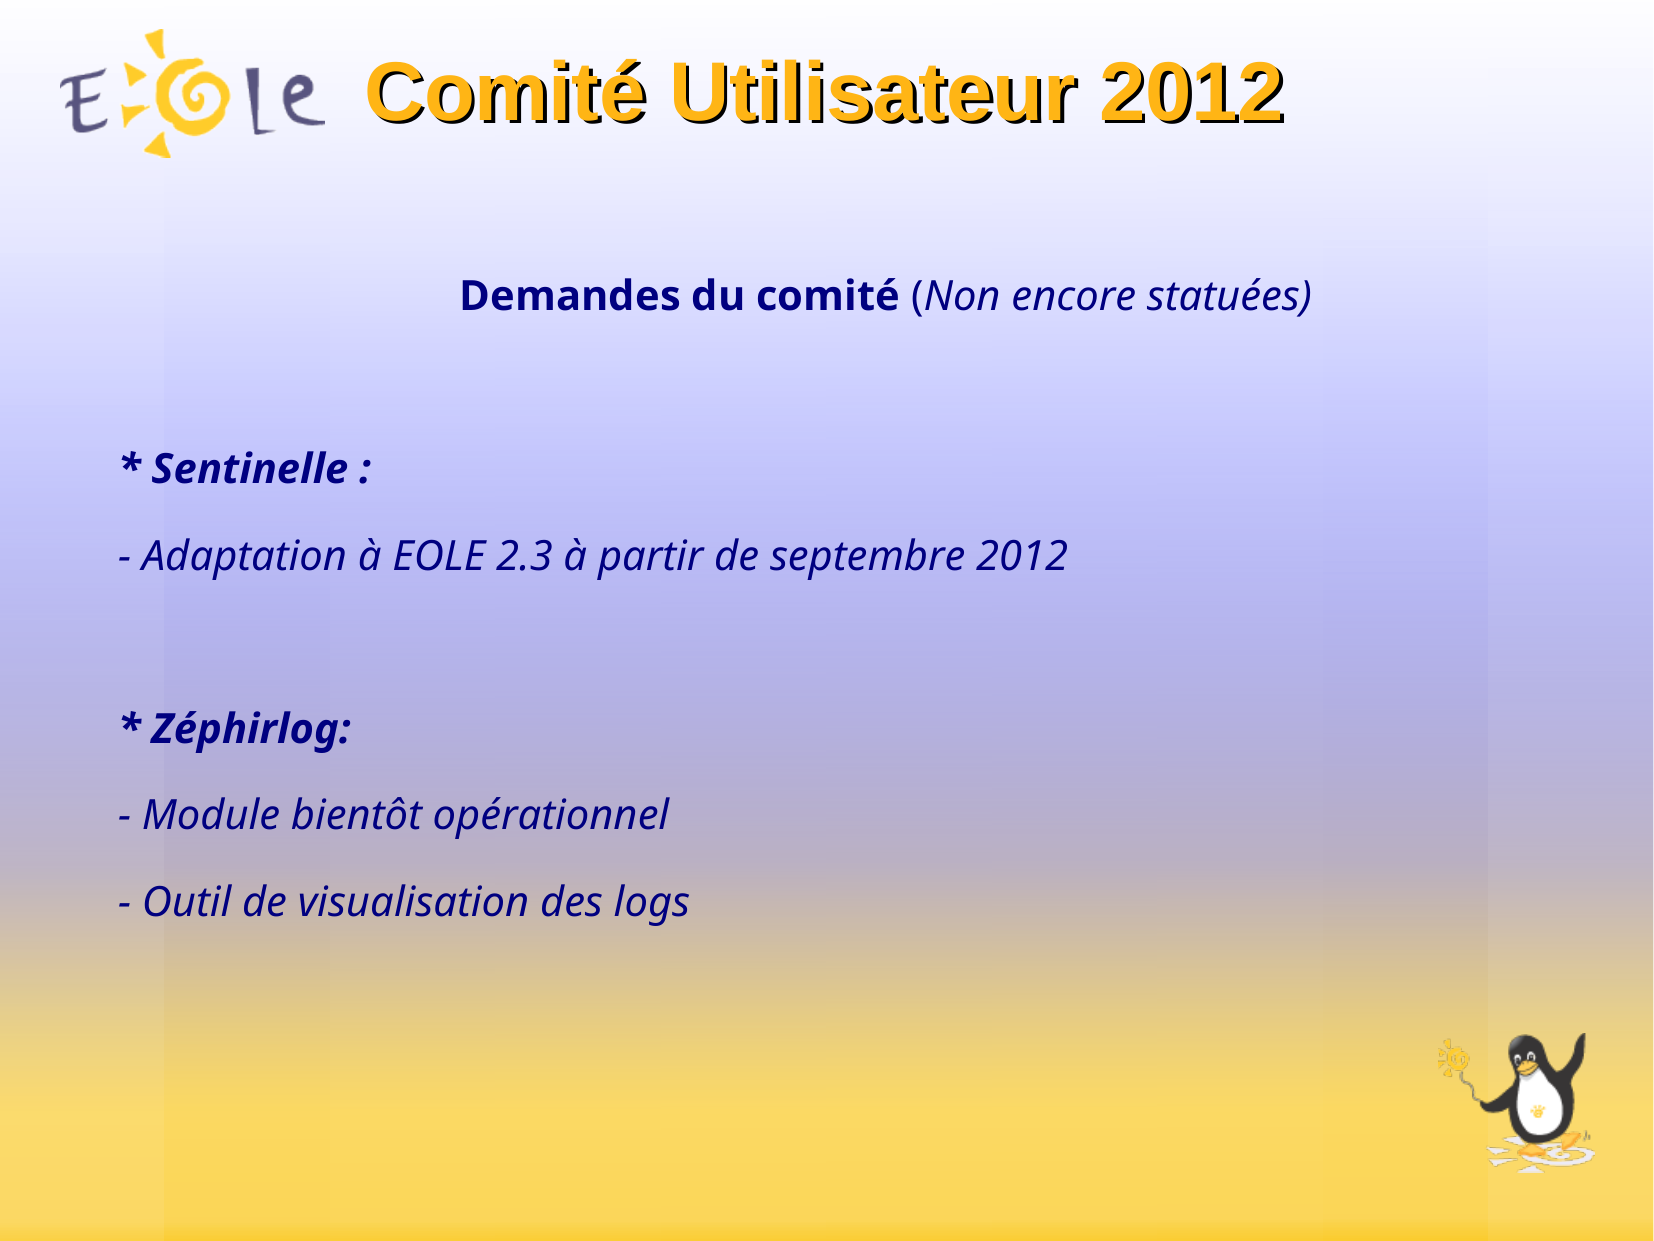

# Comité Utilisateur 2012
Demandes du comité (Non encore statuées)
* Sentinelle :
- Adaptation à EOLE 2.3 à partir de septembre 2012
* Zéphirlog:
- Module bientôt opérationnel
- Outil de visualisation des logs
Voir présentation spécifique pour les adaptations déjà réalisées